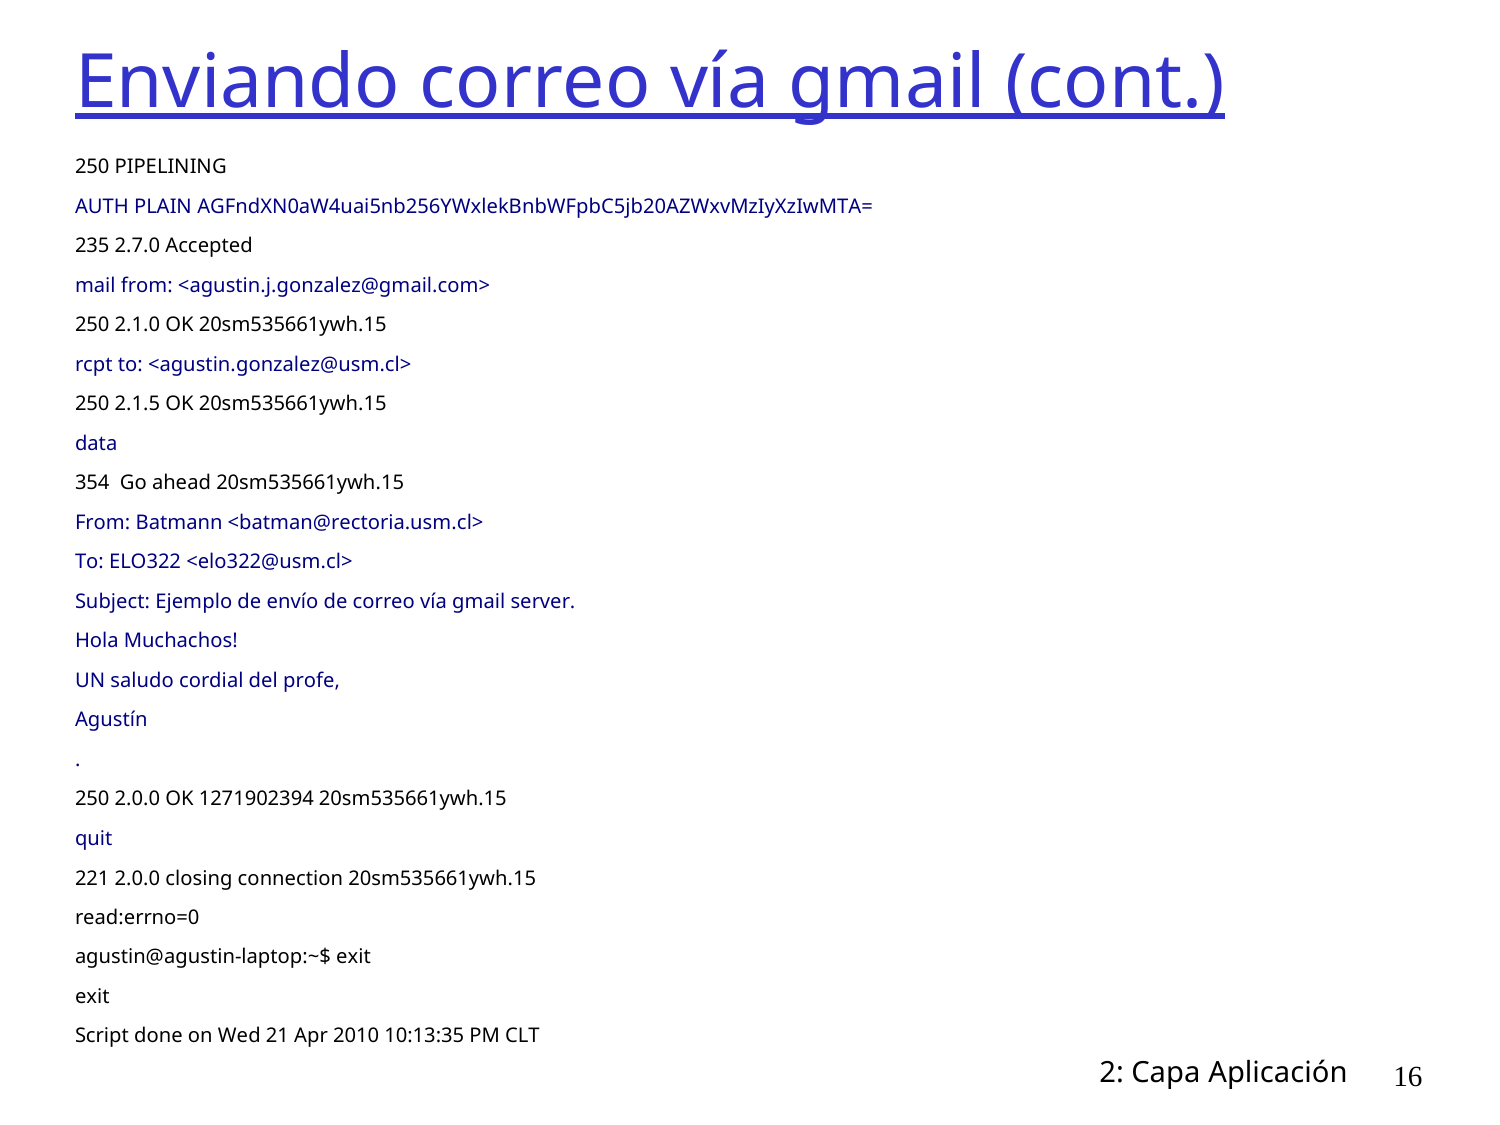

# Enviando correo vía gmail (cont.)
250 PIPELINING
AUTH PLAIN AGFndXN0aW4uai5nb256YWxlekBnbWFpbC5jb20AZWxvMzIyXzIwMTA=
235 2.7.0 Accepted
mail from: <agustin.j.gonzalez@gmail.com>
250 2.1.0 OK 20sm535661ywh.15
rcpt to: <agustin.gonzalez@usm.cl>
250 2.1.5 OK 20sm535661ywh.15
data
354 Go ahead 20sm535661ywh.15
From: Batmann <batman@rectoria.usm.cl>
To: ELO322 <elo322@usm.cl>
Subject: Ejemplo de envío de correo vía gmail server.
Hola Muchachos!
UN saludo cordial del profe,
Agustín
.
250 2.0.0 OK 1271902394 20sm535661ywh.15
quit
221 2.0.0 closing connection 20sm535661ywh.15
read:errno=0
agustin@agustin-laptop:~$ exit
exit
Script done on Wed 21 Apr 2010 10:13:35 PM CLT